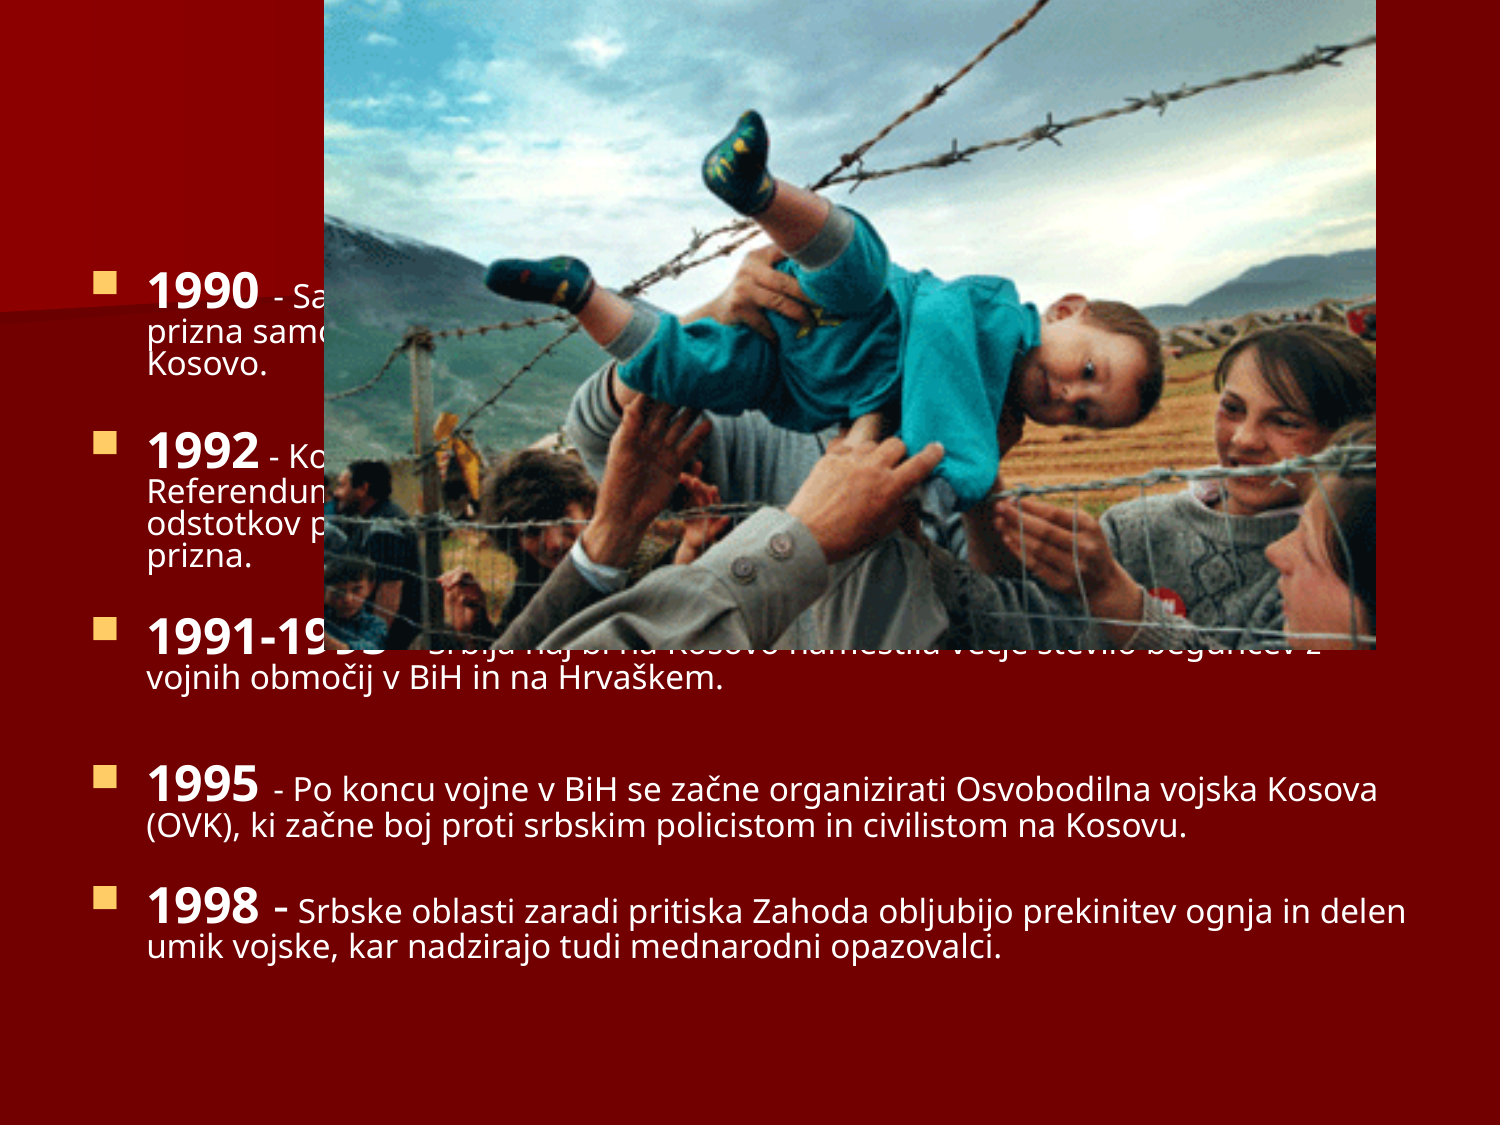

#
1990 - Samooklicani kosovski parlament razglasi neodvisnost Kosova, ki jo prizna samo Albanija. Parlament isto leto tajno sprejme tudi ustavo Republike Kosovo.
1992 - Kosovski parlament organizira neuradni referendum o neodvisnosti. Referenduma se udeleži 80 odstotkov volilnih upravičencev, od tega jih 98 odstotkov podpre neodvisnost Kosova, vendar mednarodna skupnost tega ne prizna.
1991-1995 - Srbija naj bi na Kosovo namestila večje število beguncev z vojnih območij v BiH in na Hrvaškem.
1995 - Po koncu vojne v BiH se začne organizirati Osvobodilna vojska Kosova (OVK), ki začne boj proti srbskim policistom in civilistom na Kosovu.
1998 - Srbske oblasti zaradi pritiska Zahoda obljubijo prekinitev ognja in delen umik vojske, kar nadzirajo tudi mednarodni opazovalci.